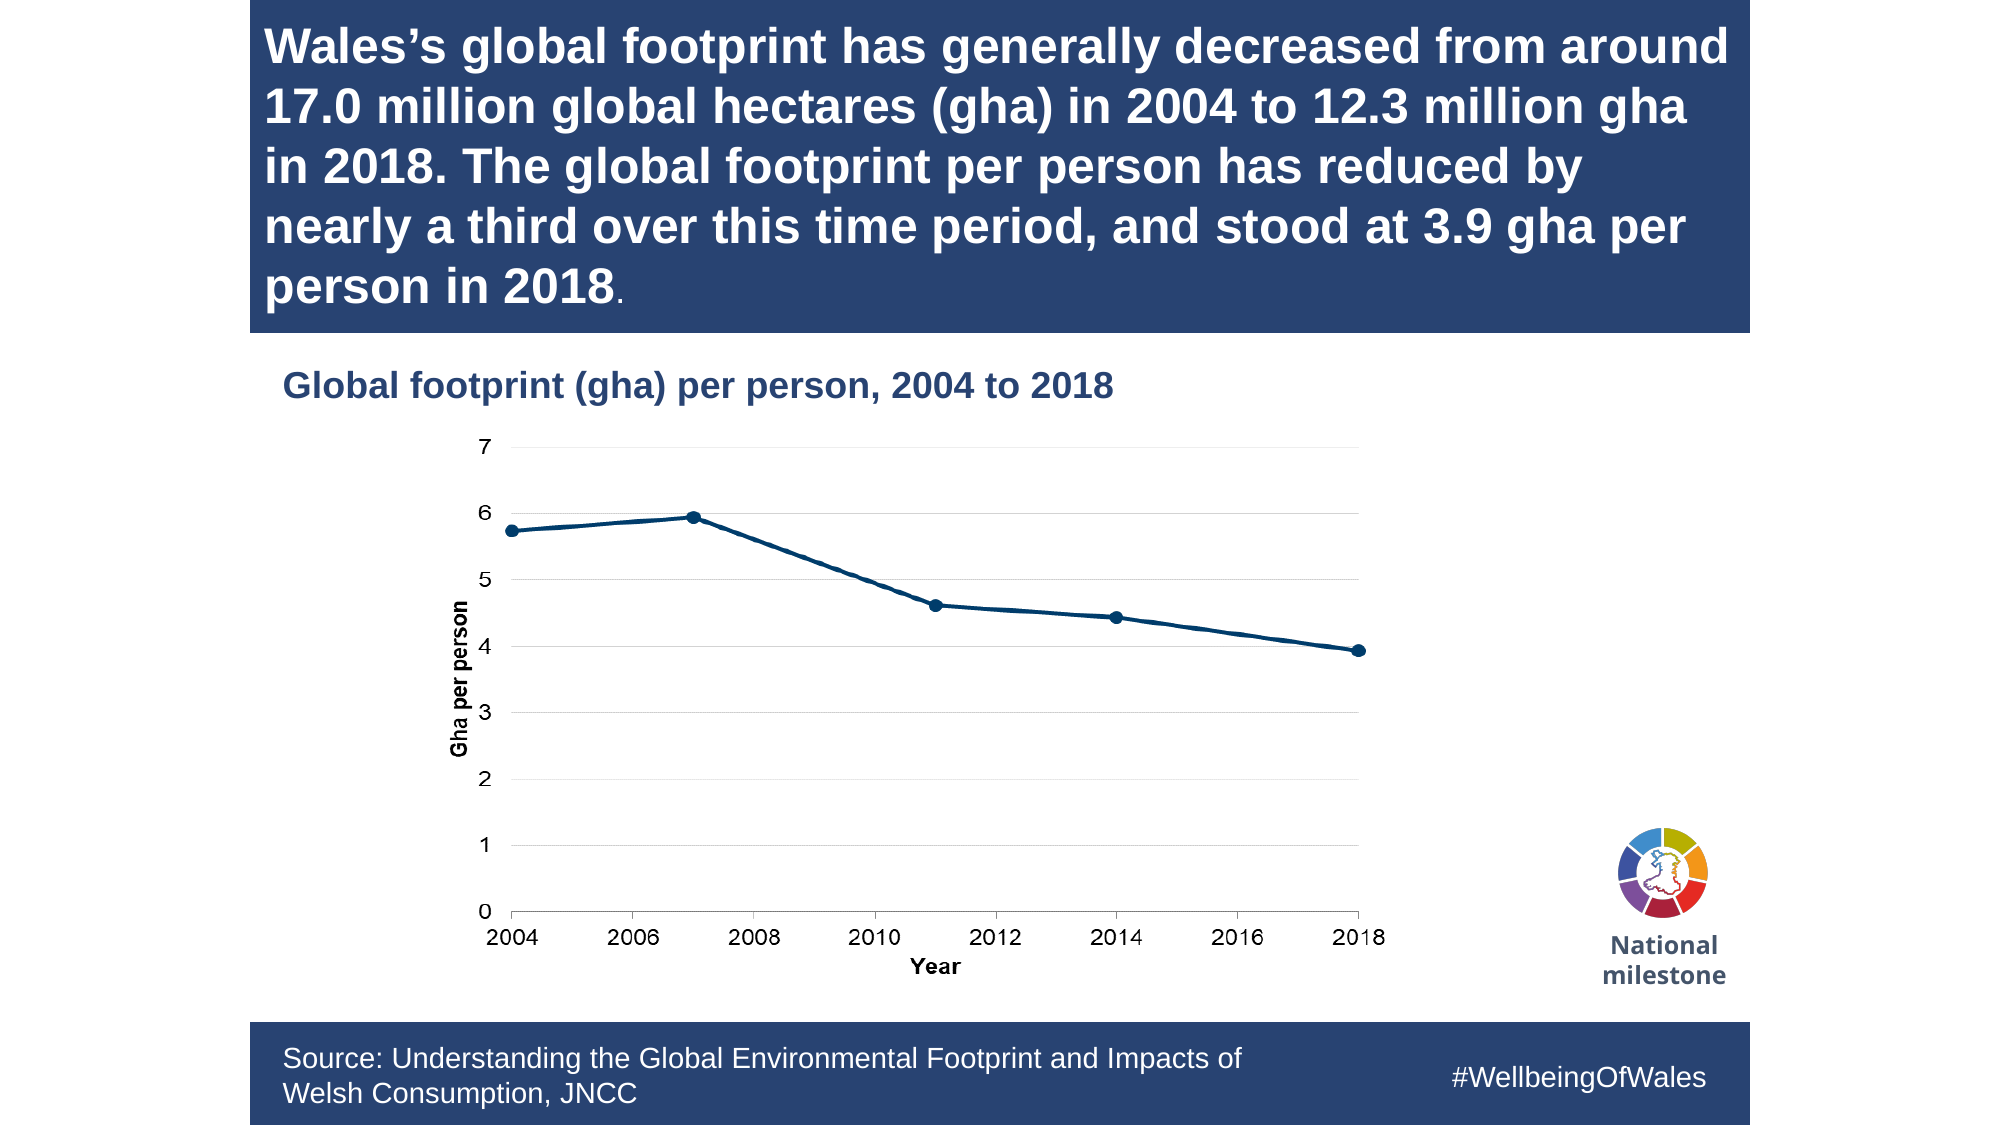

# Wales’s global footprint has generally decreased from around 17.0 million global hectares (gha) in 2004 to 12.3 million gha in 2018. The global footprint per person has reduced by nearly a third over this time period, and stood at 3.9 gha per person in 2018.
Global footprint (gha) per person, 2004 to 2018
National milestone
Source: Understanding the Global Environmental Footprint and Impacts of Welsh Consumption, JNCC
#WellbeingOfWales